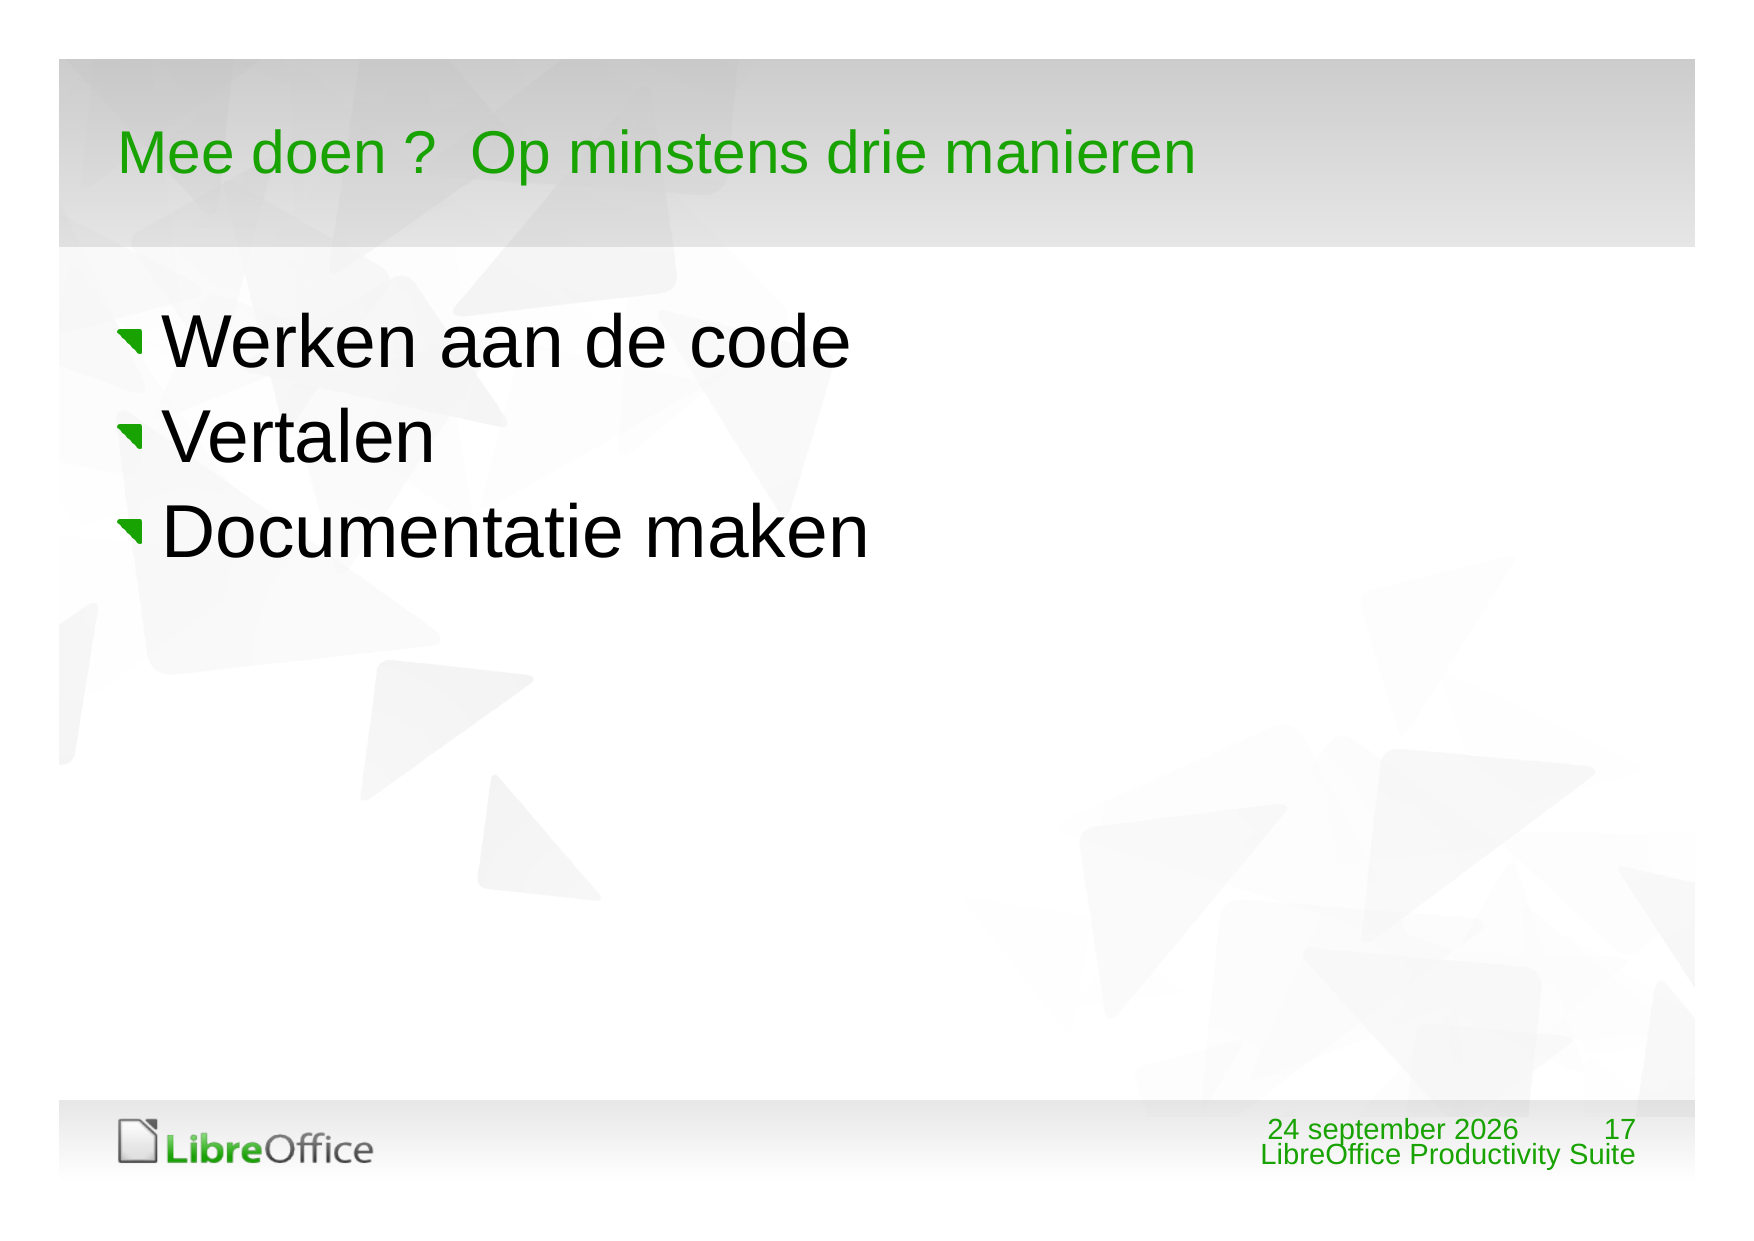

# Mee doen ? Op minstens drie manieren
Werken aan de code
Vertalen
Documentatie maken
17
LibreOffice Productivity Suite